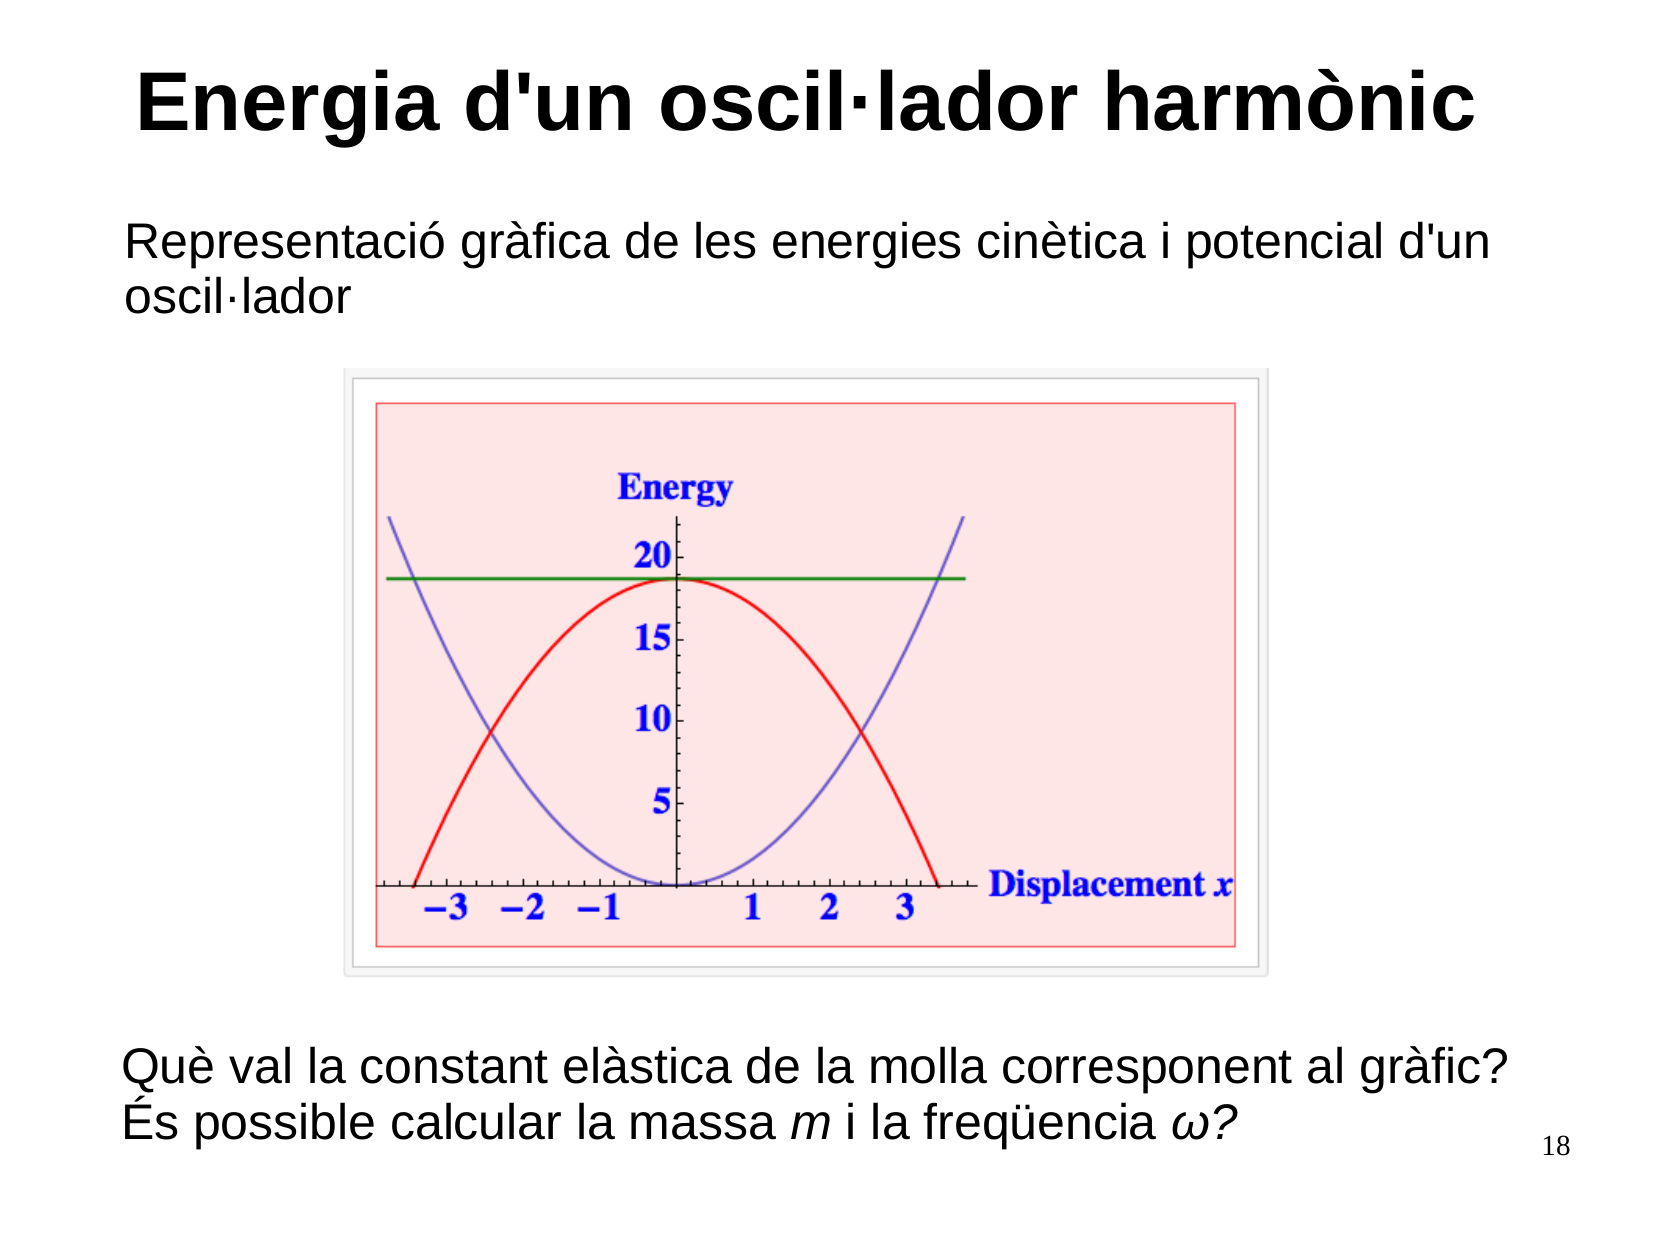

Energia d'un oscil·lador harmònic
Representació gràfica de les energies cinètica i potencial d'un oscil·lador
Què val la constant elàstica de la molla corresponent al gràfic?
És possible calcular la massa m i la freqüencia ω?
18